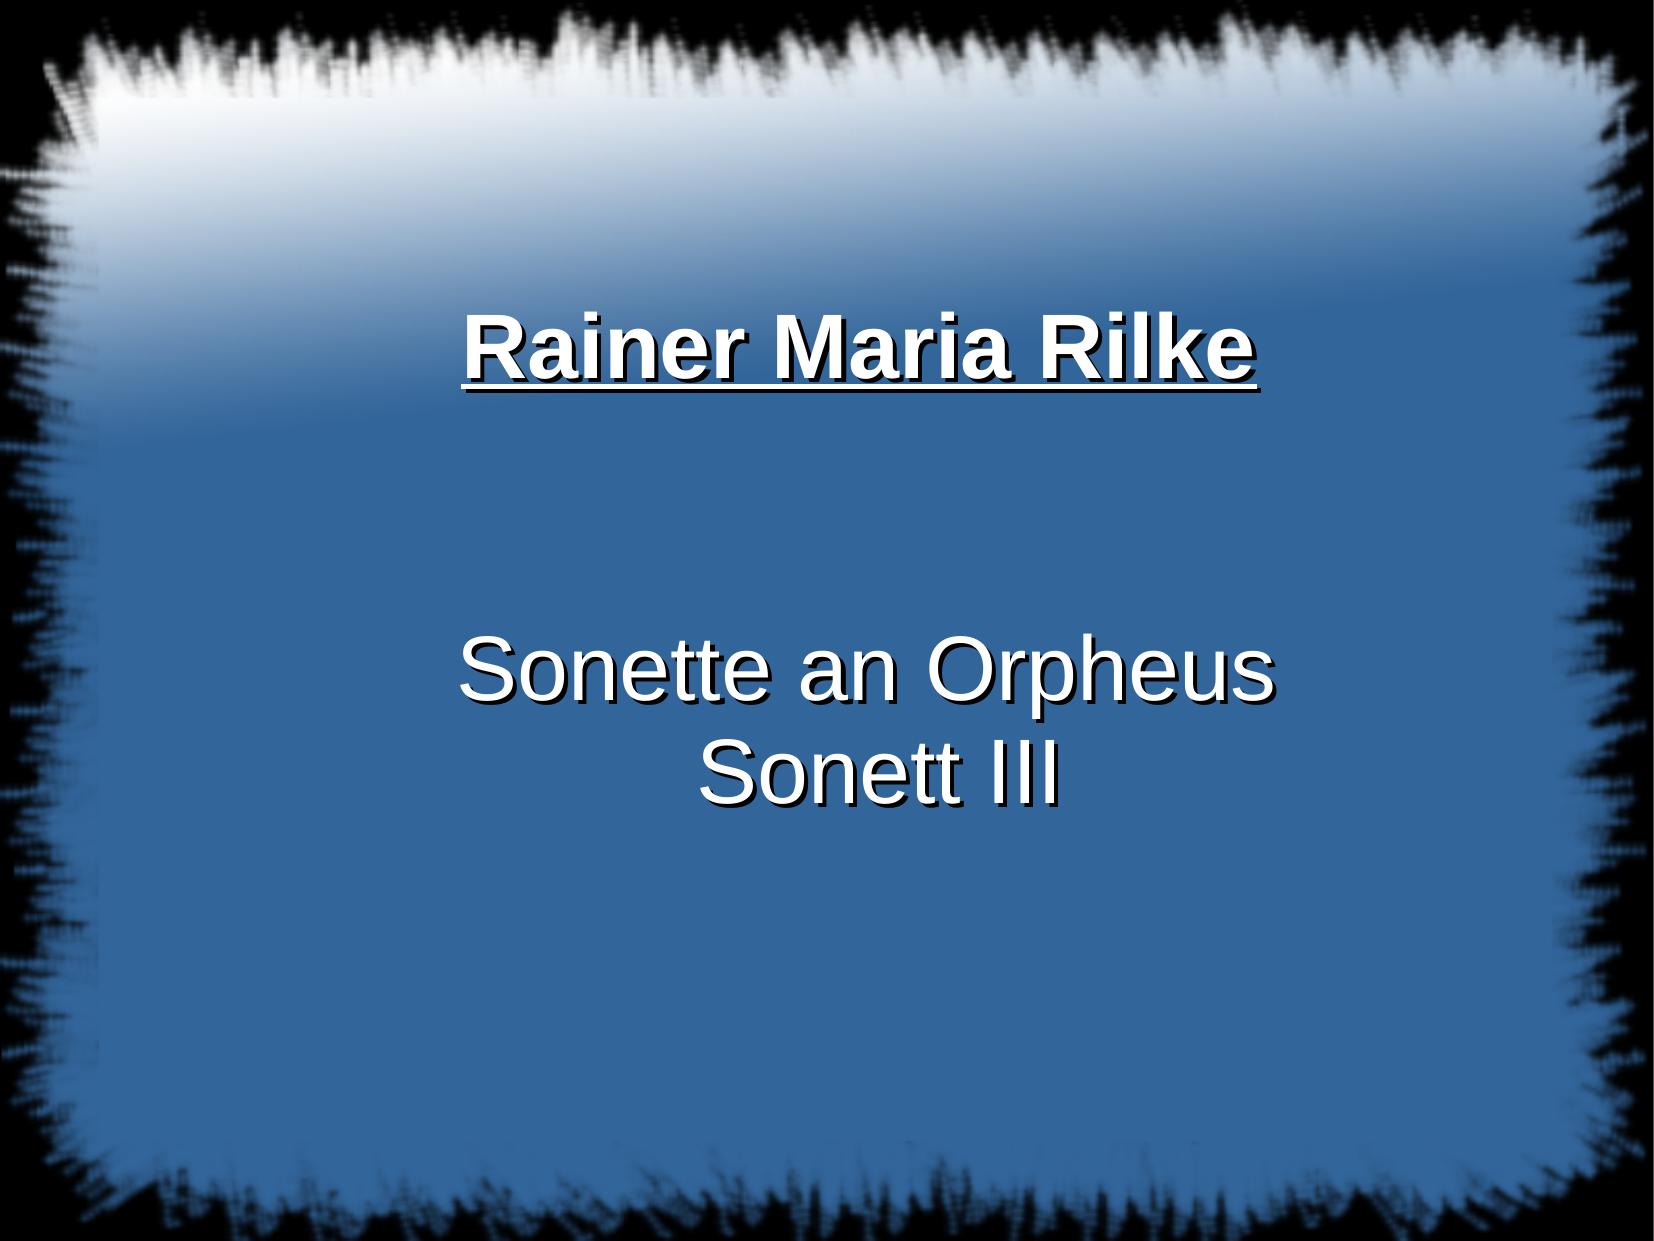

# Rainer Maria Rilke
Sonette an Orpheus
Sonett III